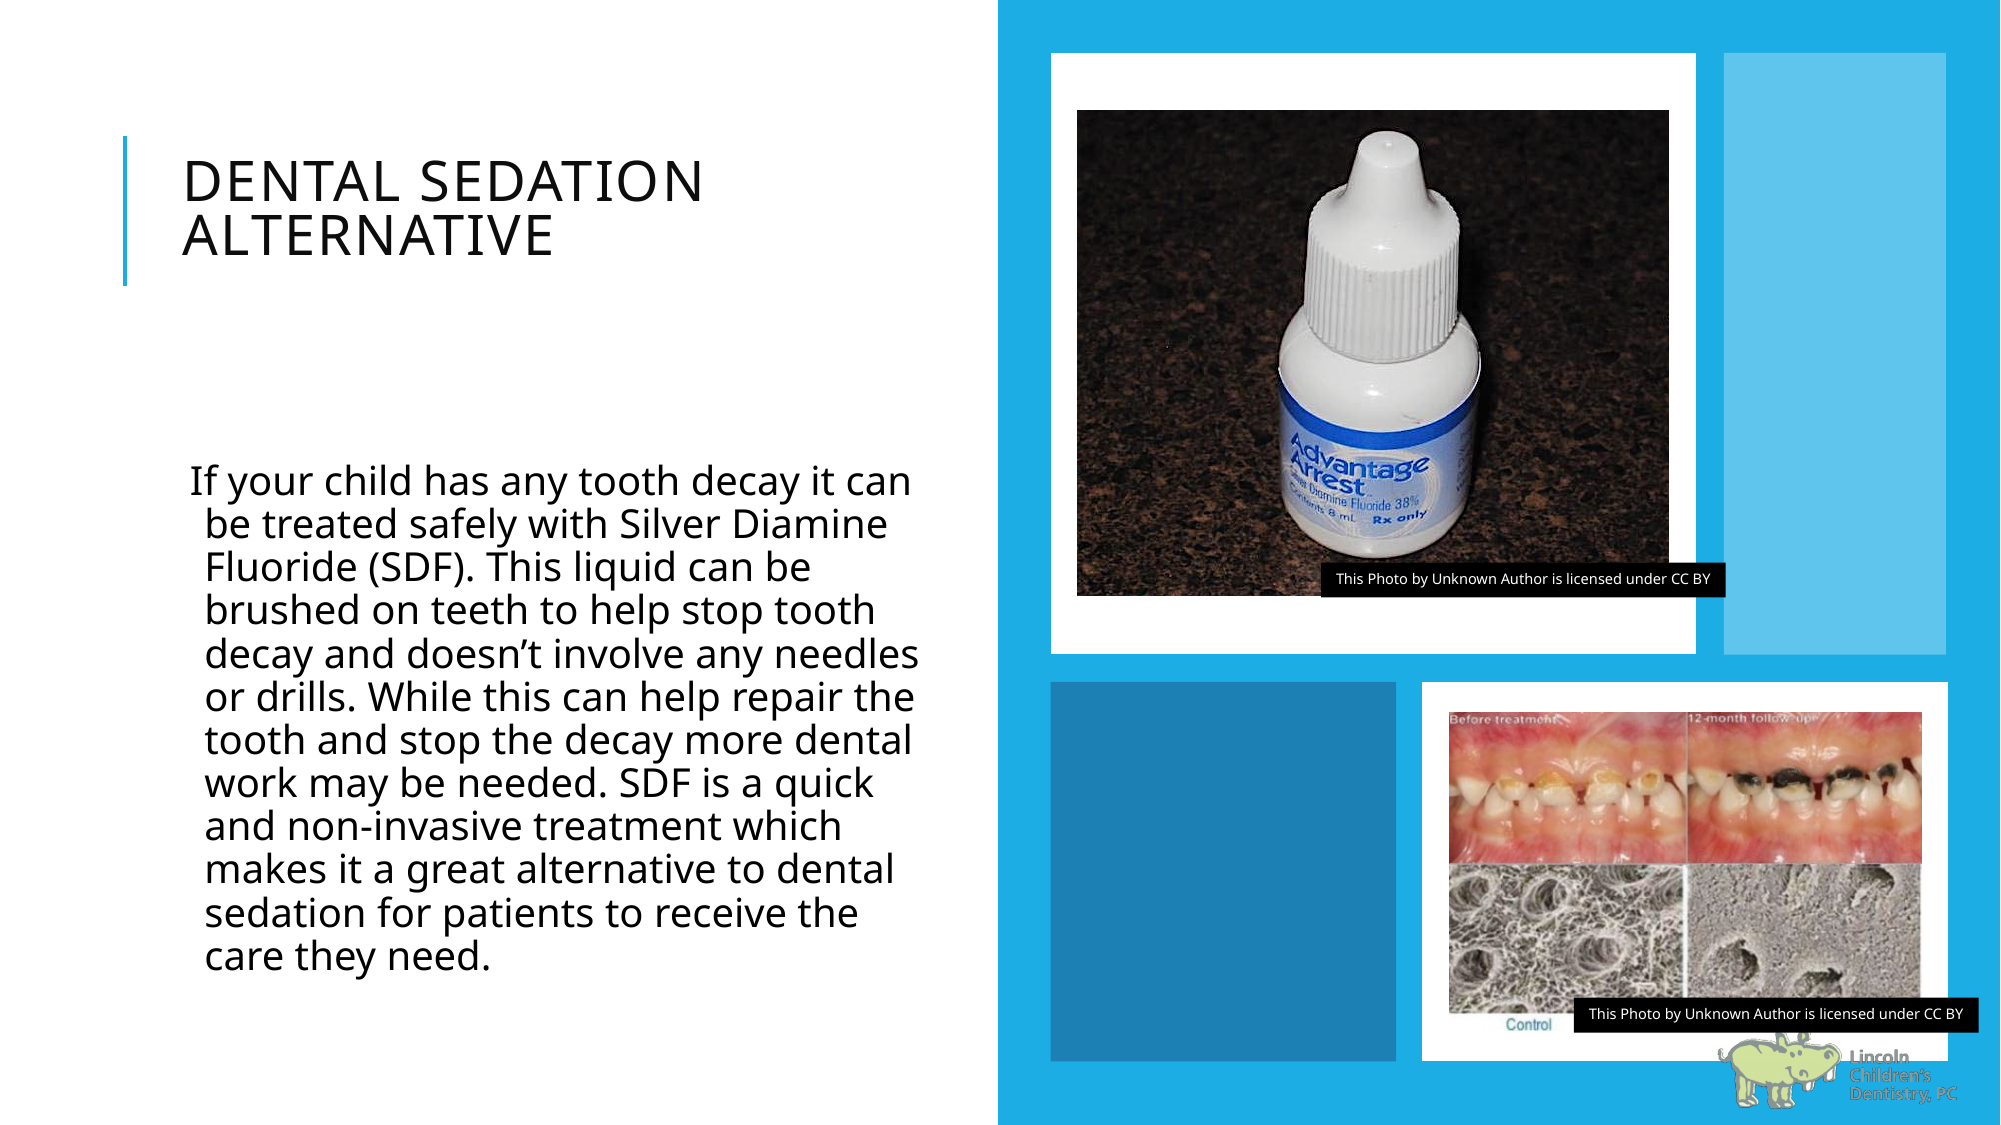

# Dental Sedation Alternative
If your child has any tooth decay it can be treated safely with Silver Diamine Fluoride (SDF). This liquid can be brushed on teeth to help stop tooth decay and doesn’t involve any needles or drills. While this can help repair the tooth and stop the decay more dental work may be needed. SDF is a quick and non-invasive treatment which makes it a great alternative to dental sedation for patients to receive the care they need.
This Photo by Unknown Author is licensed under CC BY
This Photo by Unknown Author is licensed under CC BY